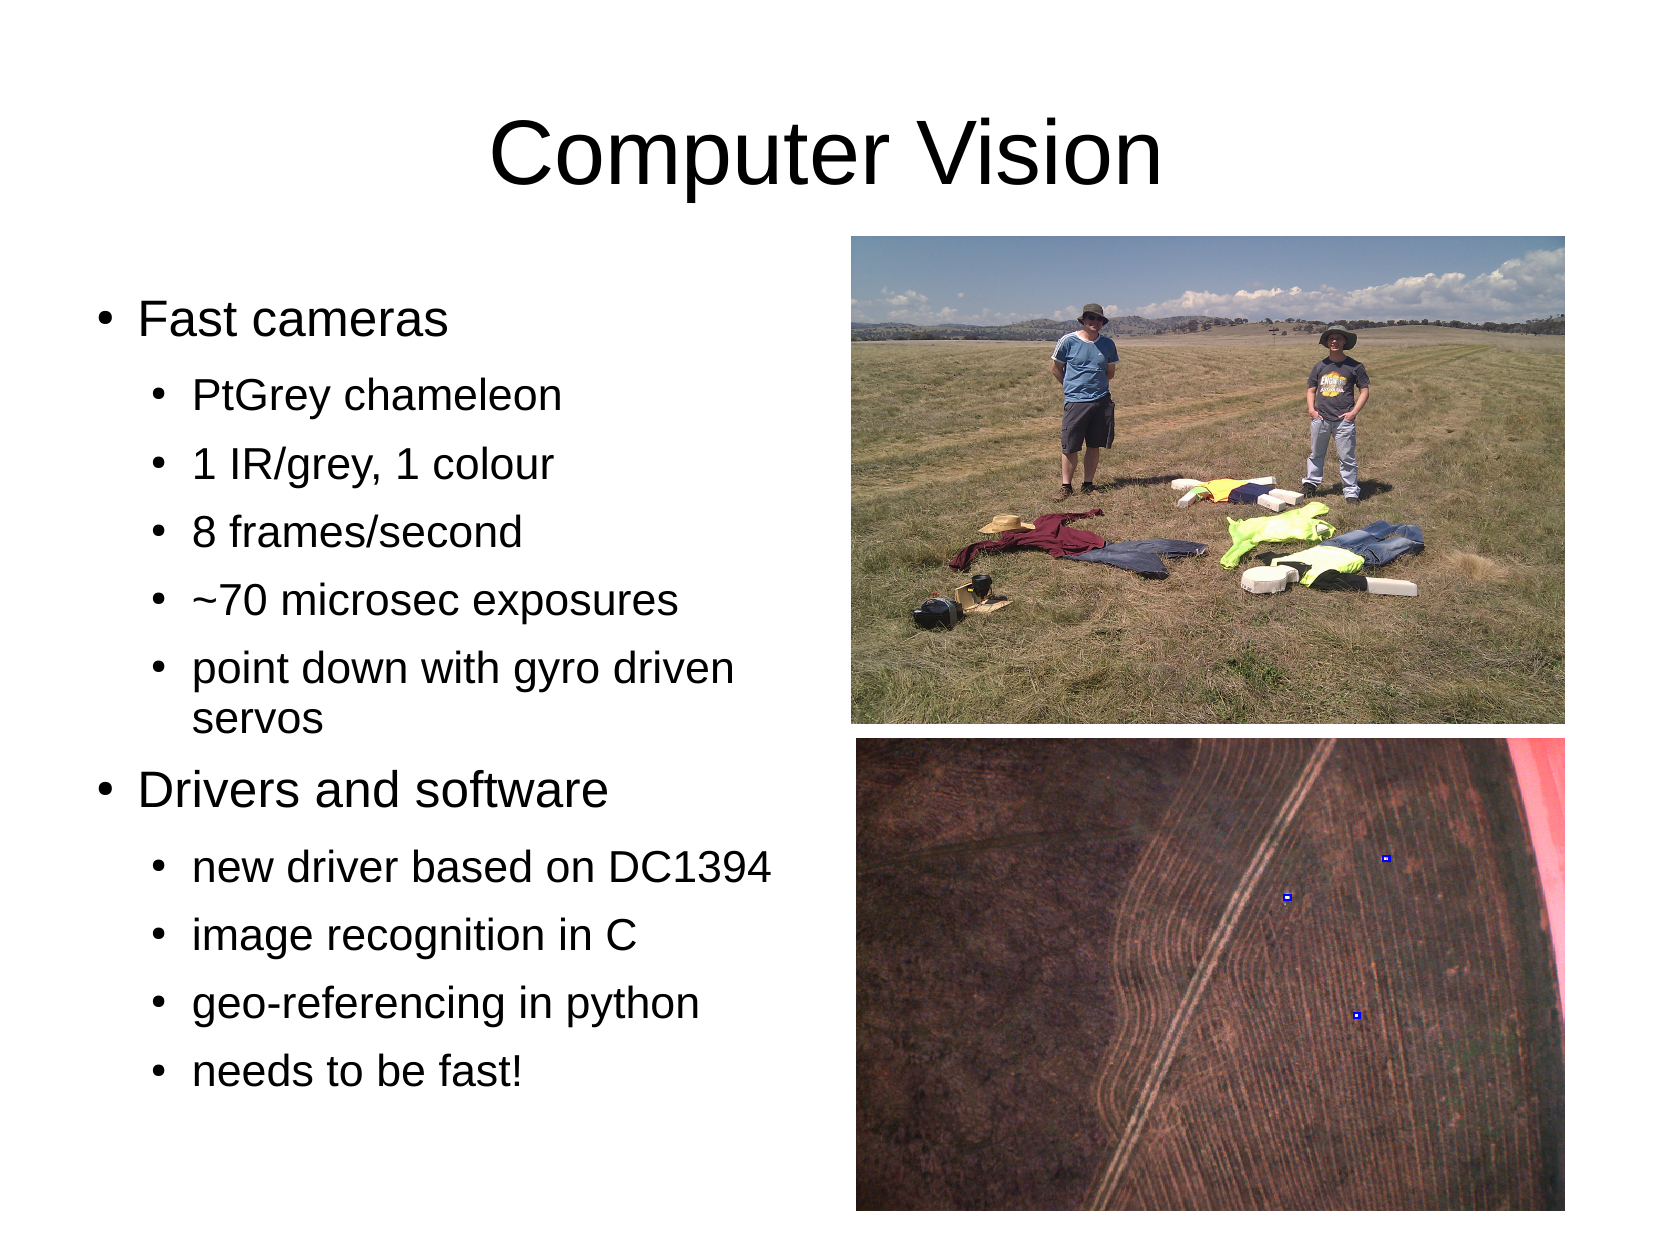

# Computer Vision
Fast cameras
PtGrey chameleon
1 IR/grey, 1 colour
8 frames/second
~70 microsec exposures
point down with gyro driven servos
Drivers and software
new driver based on DC1394
image recognition in C
geo-referencing in python
needs to be fast!